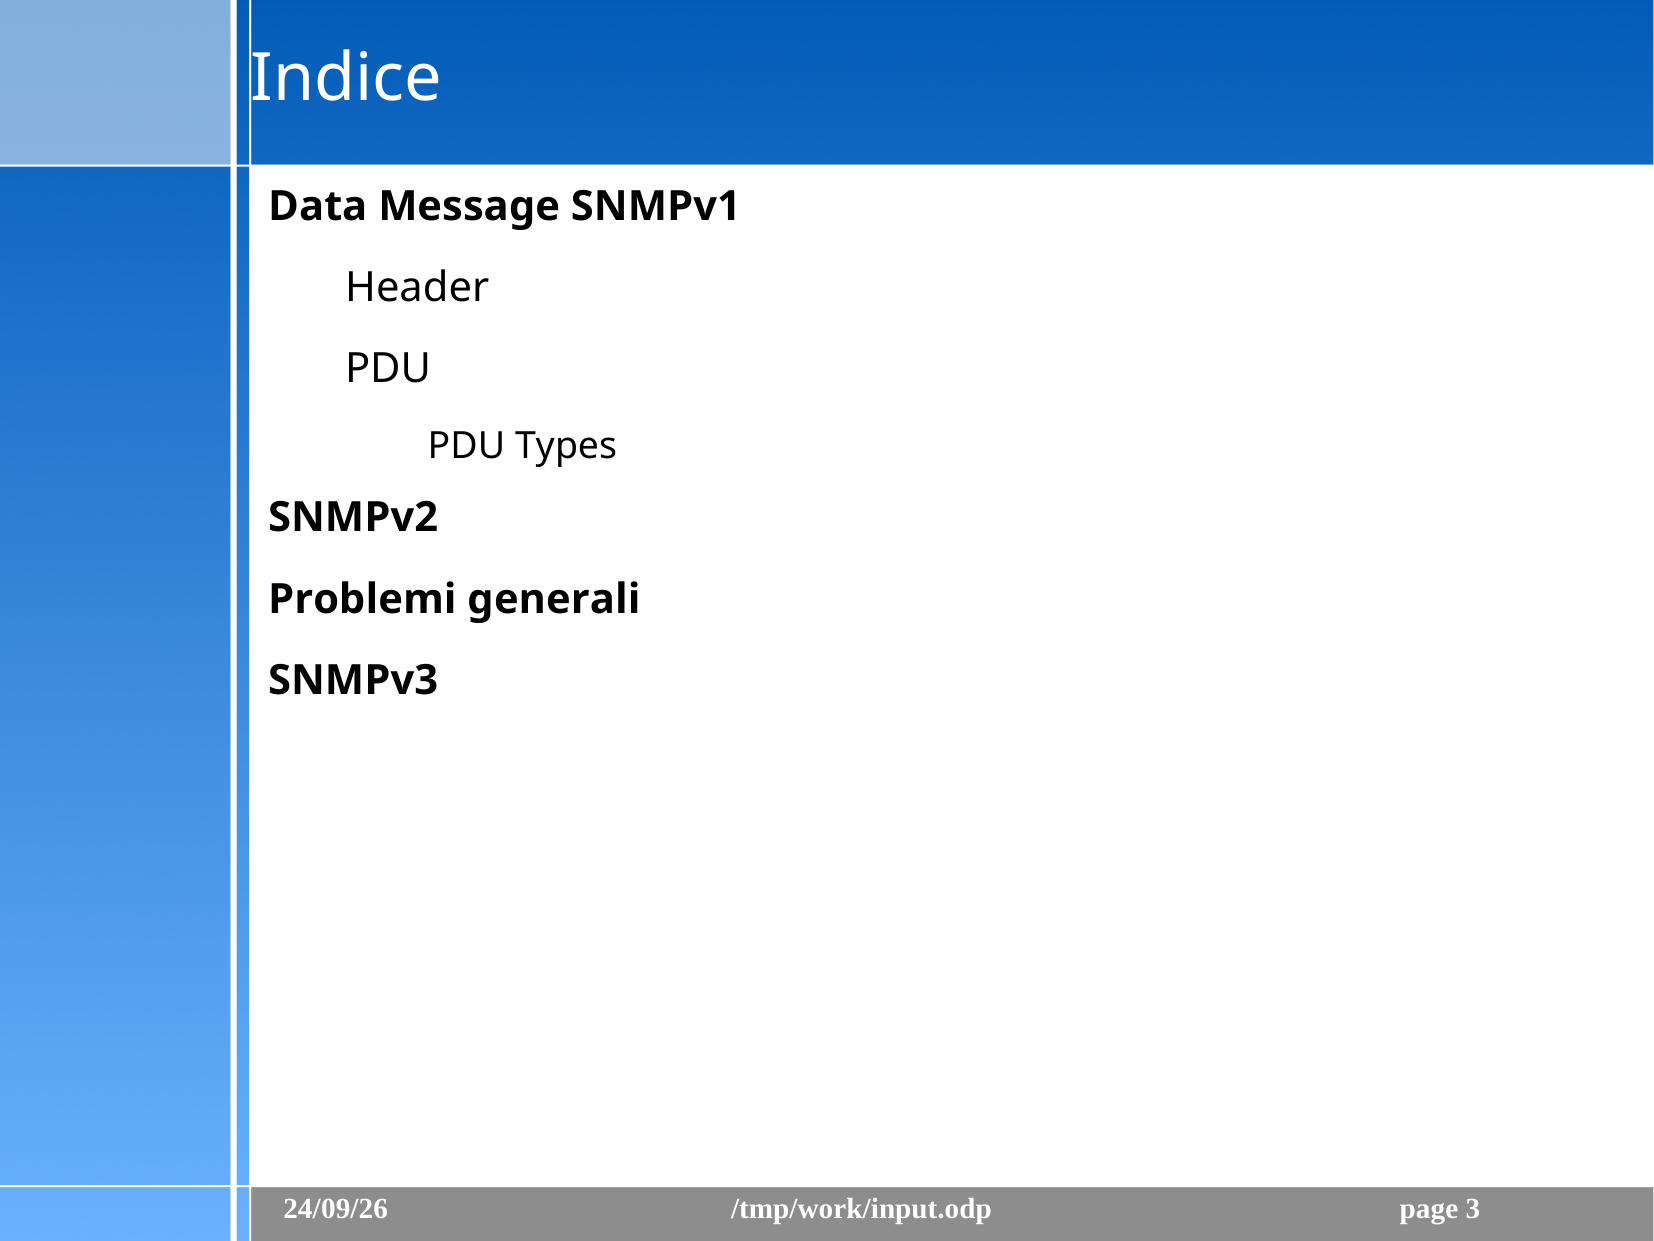

# Indice
Data Message SNMPv1
Header
PDU
PDU Types
SNMPv2
Problemi generali
SNMPv3